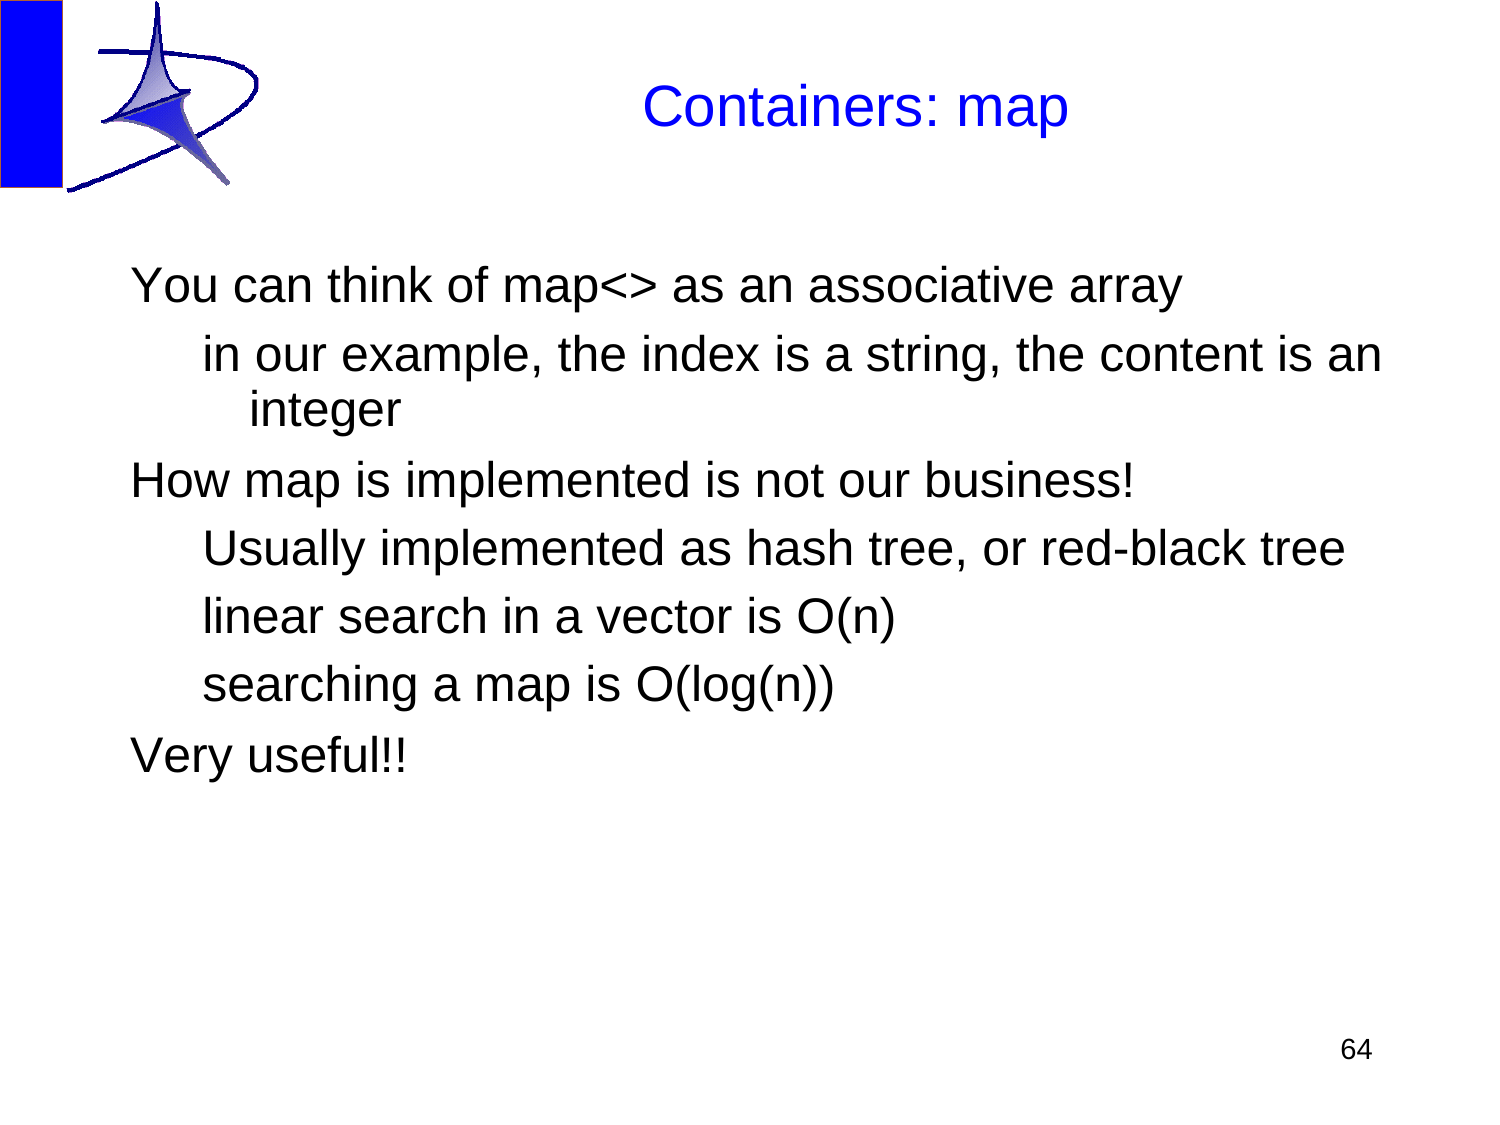

# Containers: map
You can think of map<> as an associative array
in our example, the index is a string, the content is an integer
How map is implemented is not our business!
Usually implemented as hash tree, or red-black tree
linear search in a vector is O(n)
searching a map is O(log(n))
Very useful!!
64